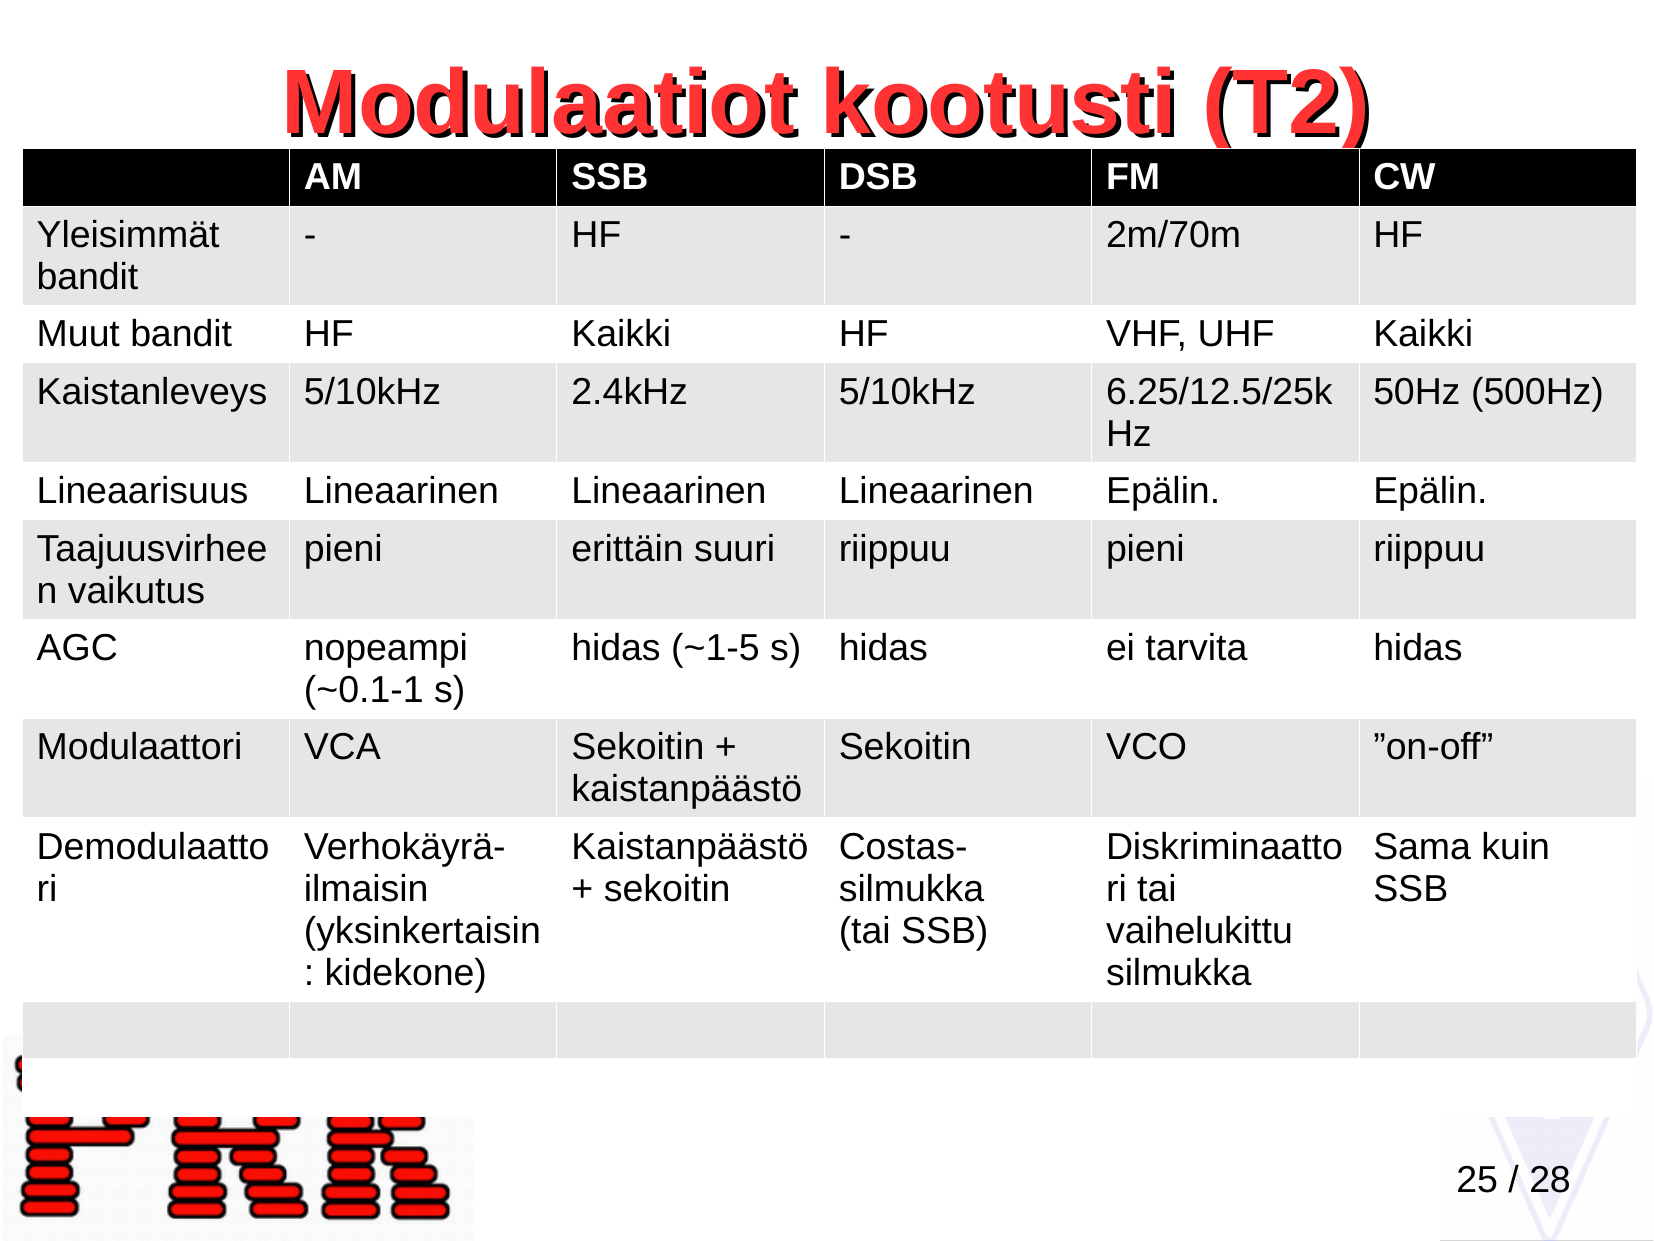

# Modulaatiot kootusti (T2)
| | AM | SSB | DSB | FM | CW |
| --- | --- | --- | --- | --- | --- |
| Yleisimmät bandit | - | HF | - | 2m/70m | HF |
| Muut bandit | HF | Kaikki | HF | VHF, UHF | Kaikki |
| Kaistanleveys | 5/10kHz | 2.4kHz | 5/10kHz | 6.25/12.5/25kHz | 50Hz (500Hz) |
| Lineaarisuus | Lineaarinen | Lineaarinen | Lineaarinen | Epälin. | Epälin. |
| Taajuusvirheen vaikutus | pieni | erittäin suuri | riippuu | pieni | riippuu |
| AGC | nopeampi (~0.1-1 s) | hidas (~1-5 s) | hidas | ei tarvita | hidas |
| Modulaattori | VCA | Sekoitin + kaistanpäästö | Sekoitin | VCO | ”on-off” |
| Demodulaattori | Verhokäyrä-ilmaisin (yksinkertaisin: kidekone) | Kaistanpäästö + sekoitin | Costas-silmukka (tai SSB) | Diskriminaattori tai vaihelukittu silmukka | Sama kuin SSB |
| | | | | | |
| | | | | | |
25